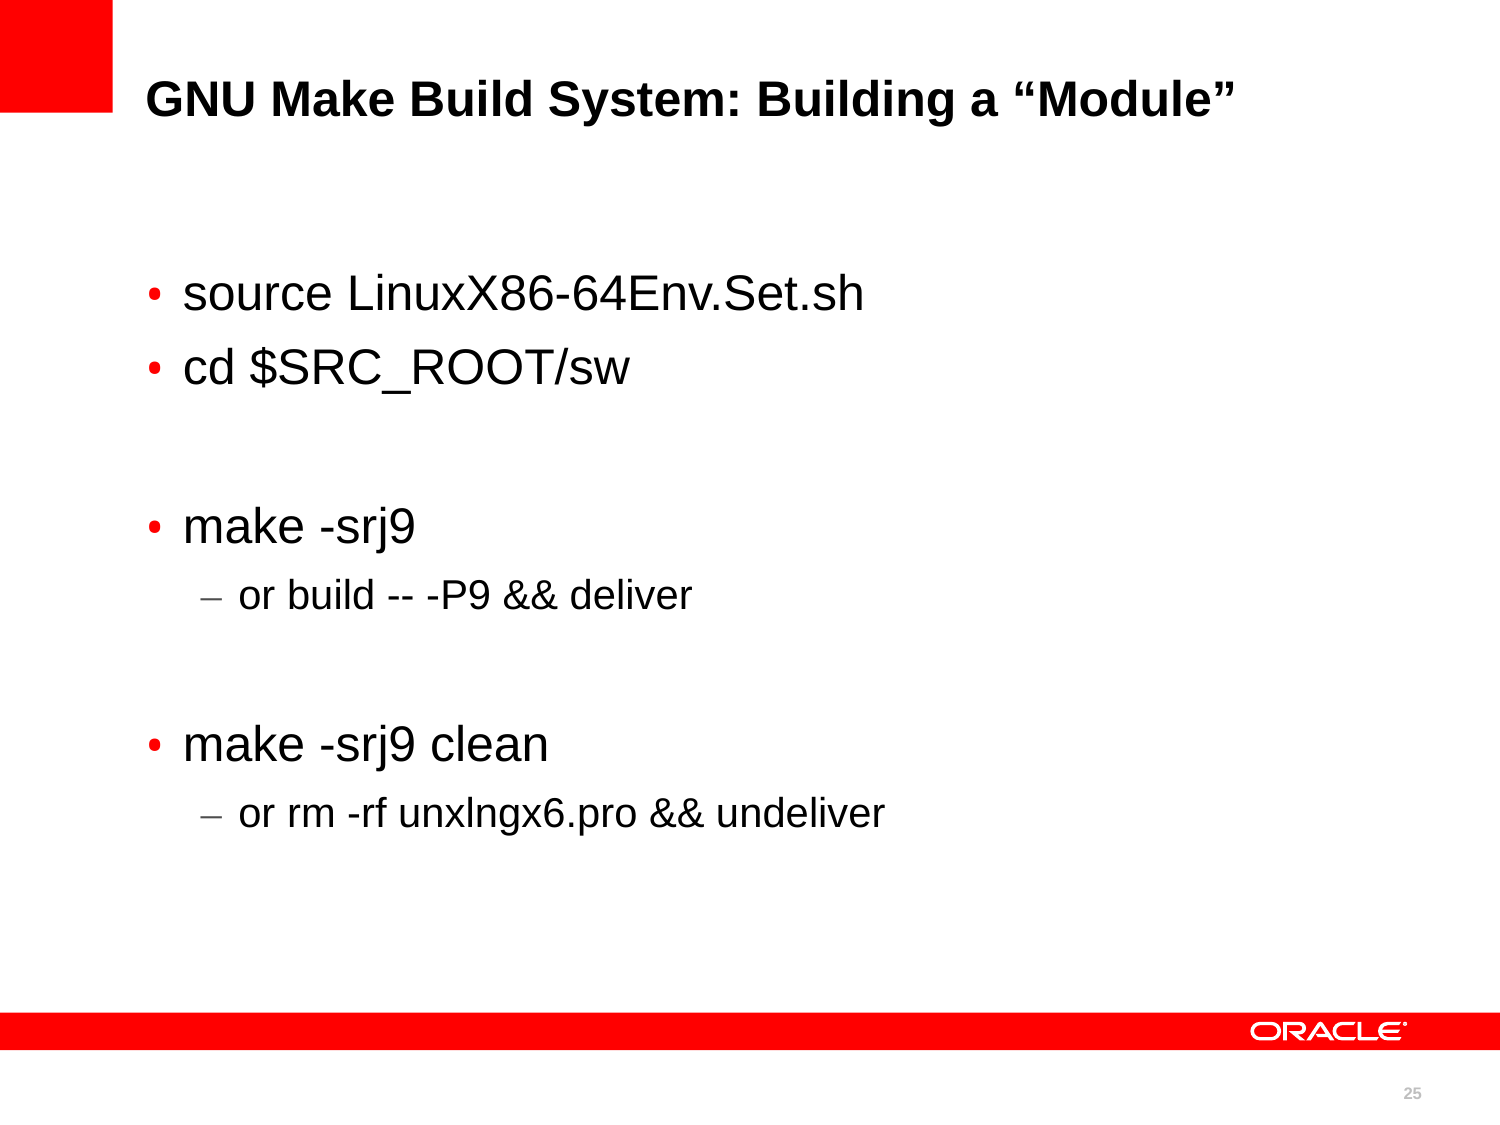

# GNU Make Build System: Building a “Module”
source LinuxX86-64Env.Set.sh
cd $SRC_ROOT/sw
make -srj9
or build -- -P9 && deliver
make -srj9 clean
or rm -rf unxlngx6.pro && undeliver